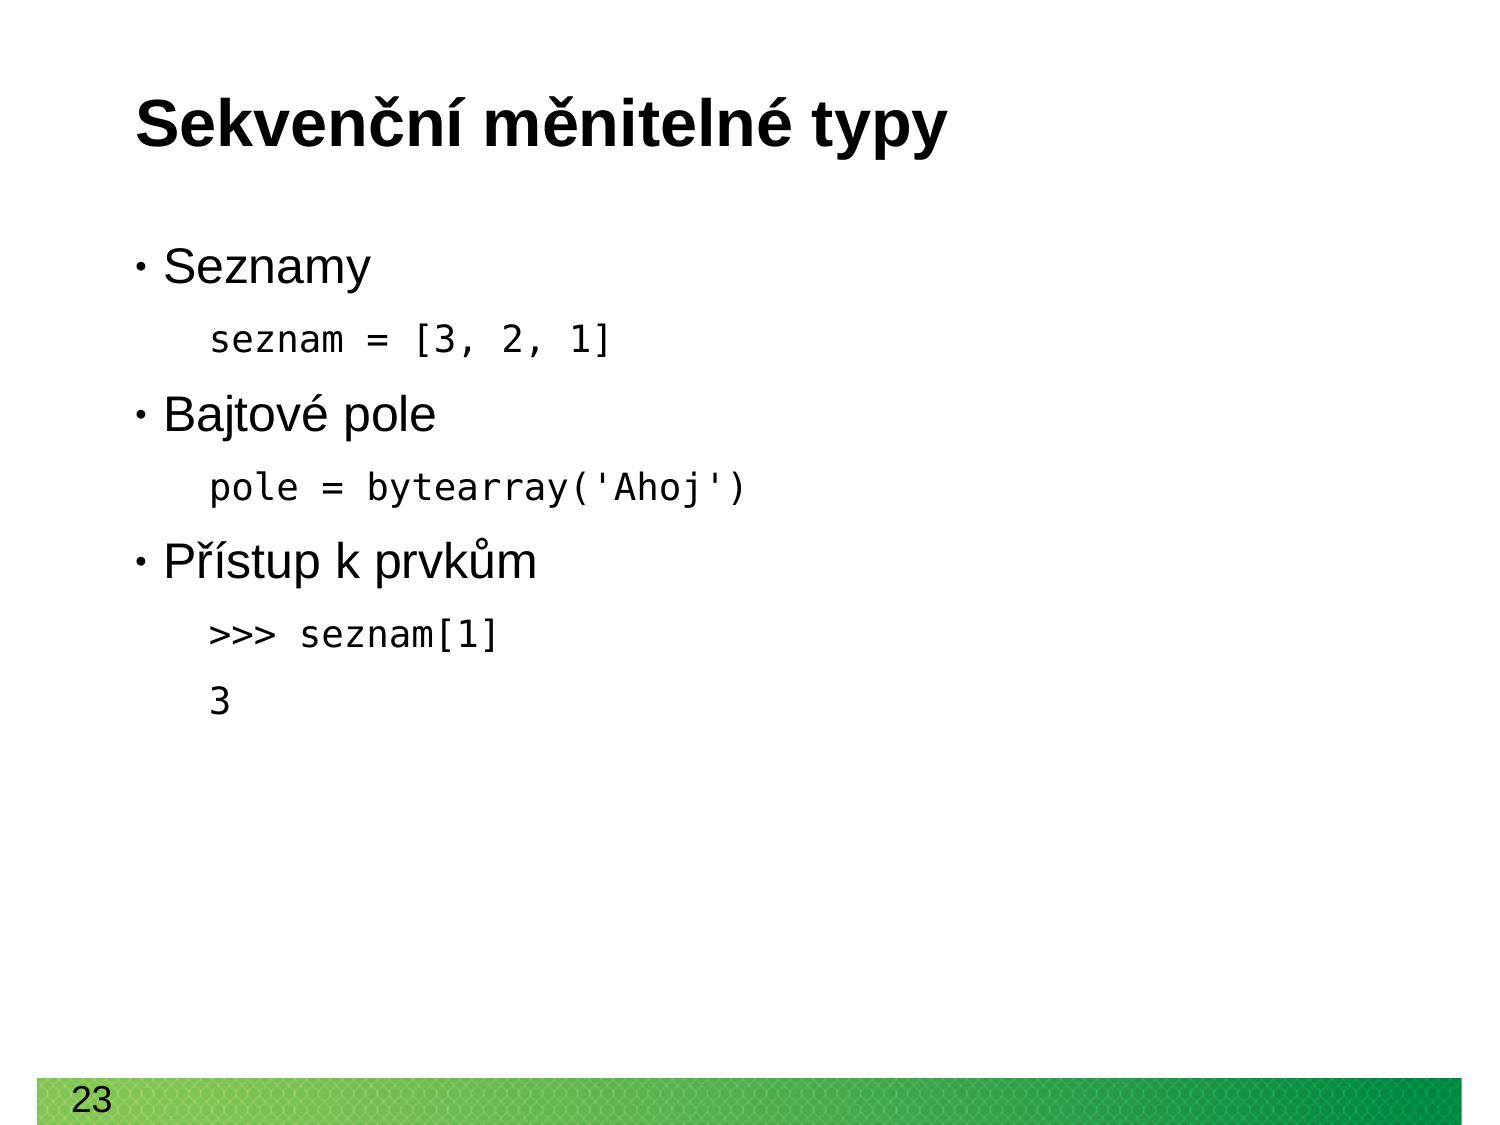

# Sekvenční měnitelné typy
Seznamy
seznam = [3, 2, 1]
Bajtové pole
pole = bytearray('Ahoj')
Přístup k prvkům
>>> seznam[1]
3